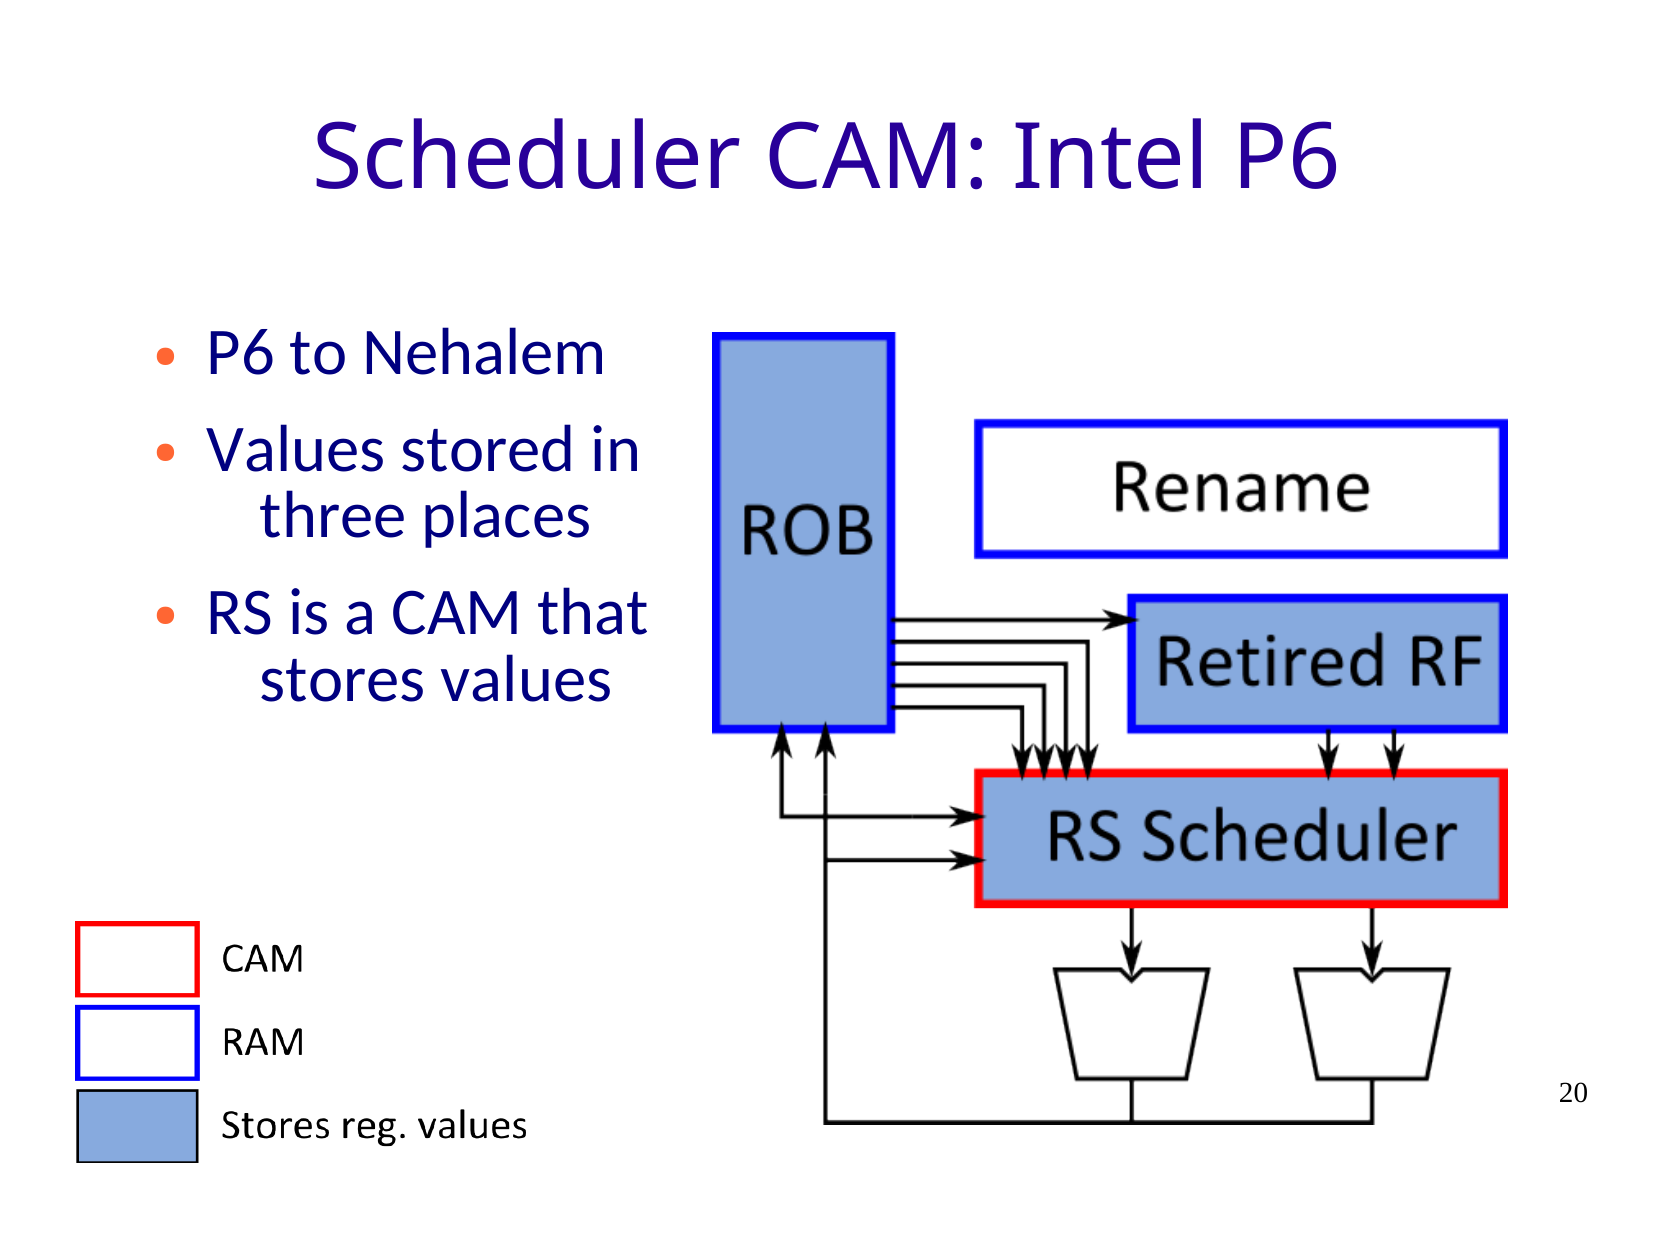

# Scheduler CAM: Intel P6
P6 to Nehalem
Values stored in three places
RS is a CAM that stores values
20